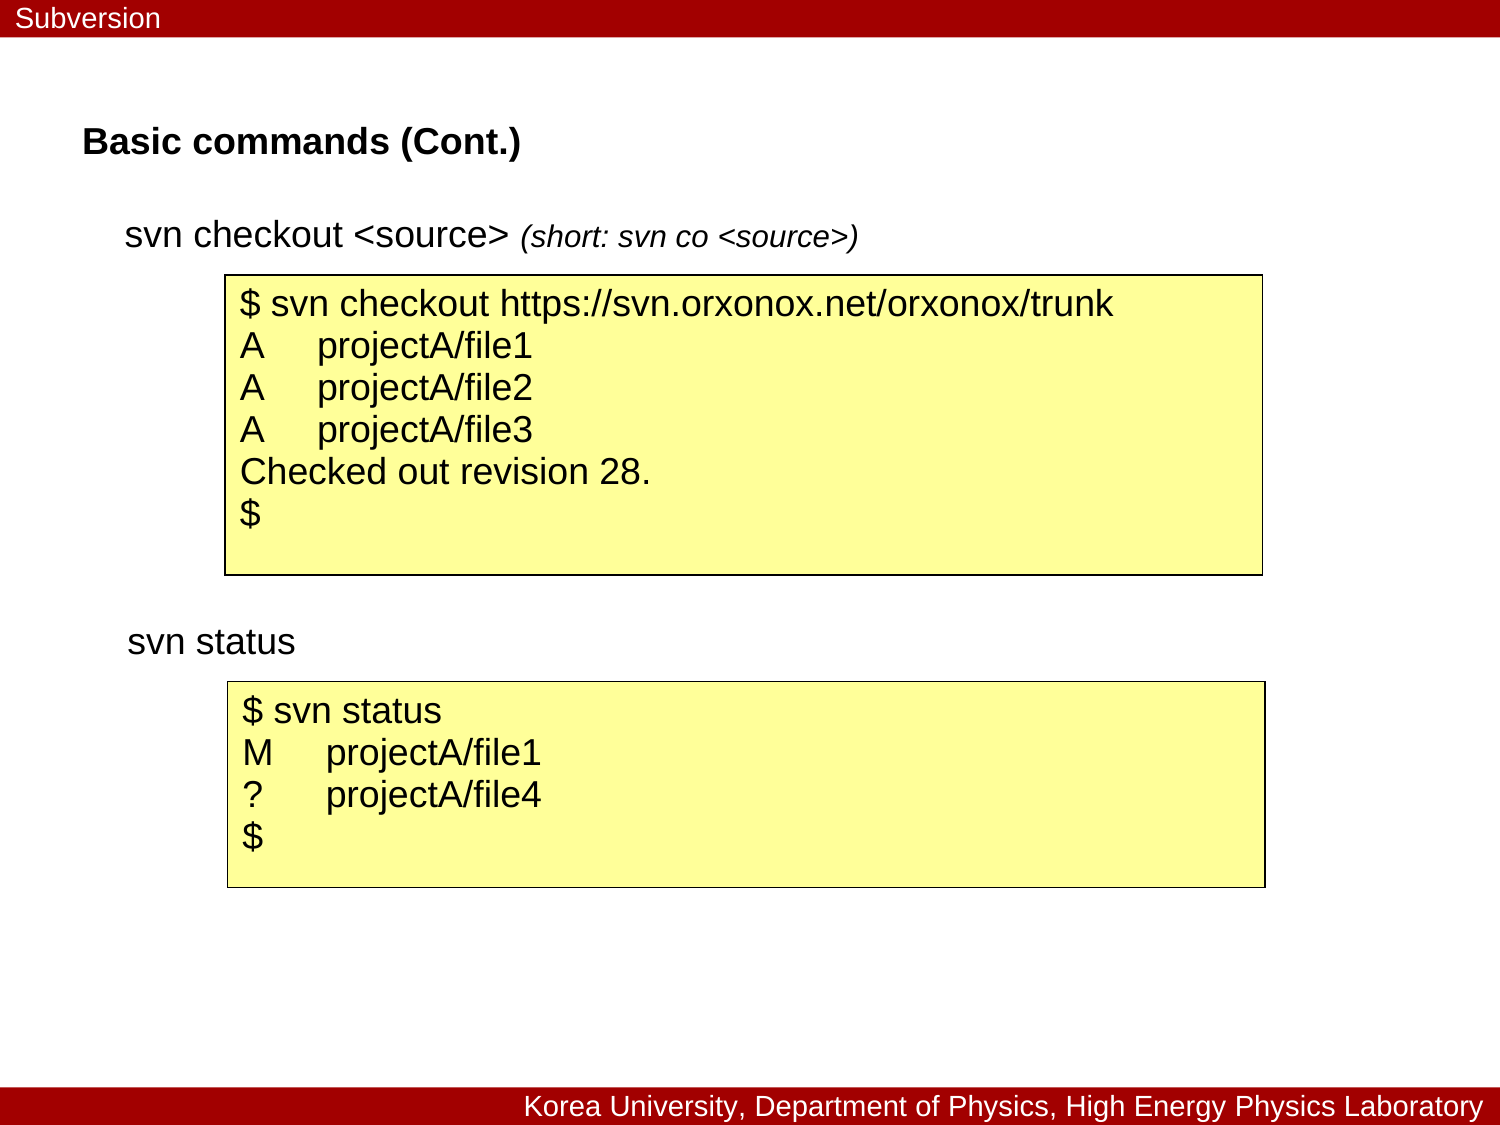

Basic commands (Cont.)
svn checkout <source> (short: svn co <source>)
$ svn checkout https://svn.orxonox.net/orxonox/trunk
A projectA/file1
A projectA/file2
A projectA/file3
Checked out revision 28.
$
svn status
$ svn status
M projectA/file1
? projectA/file4
$